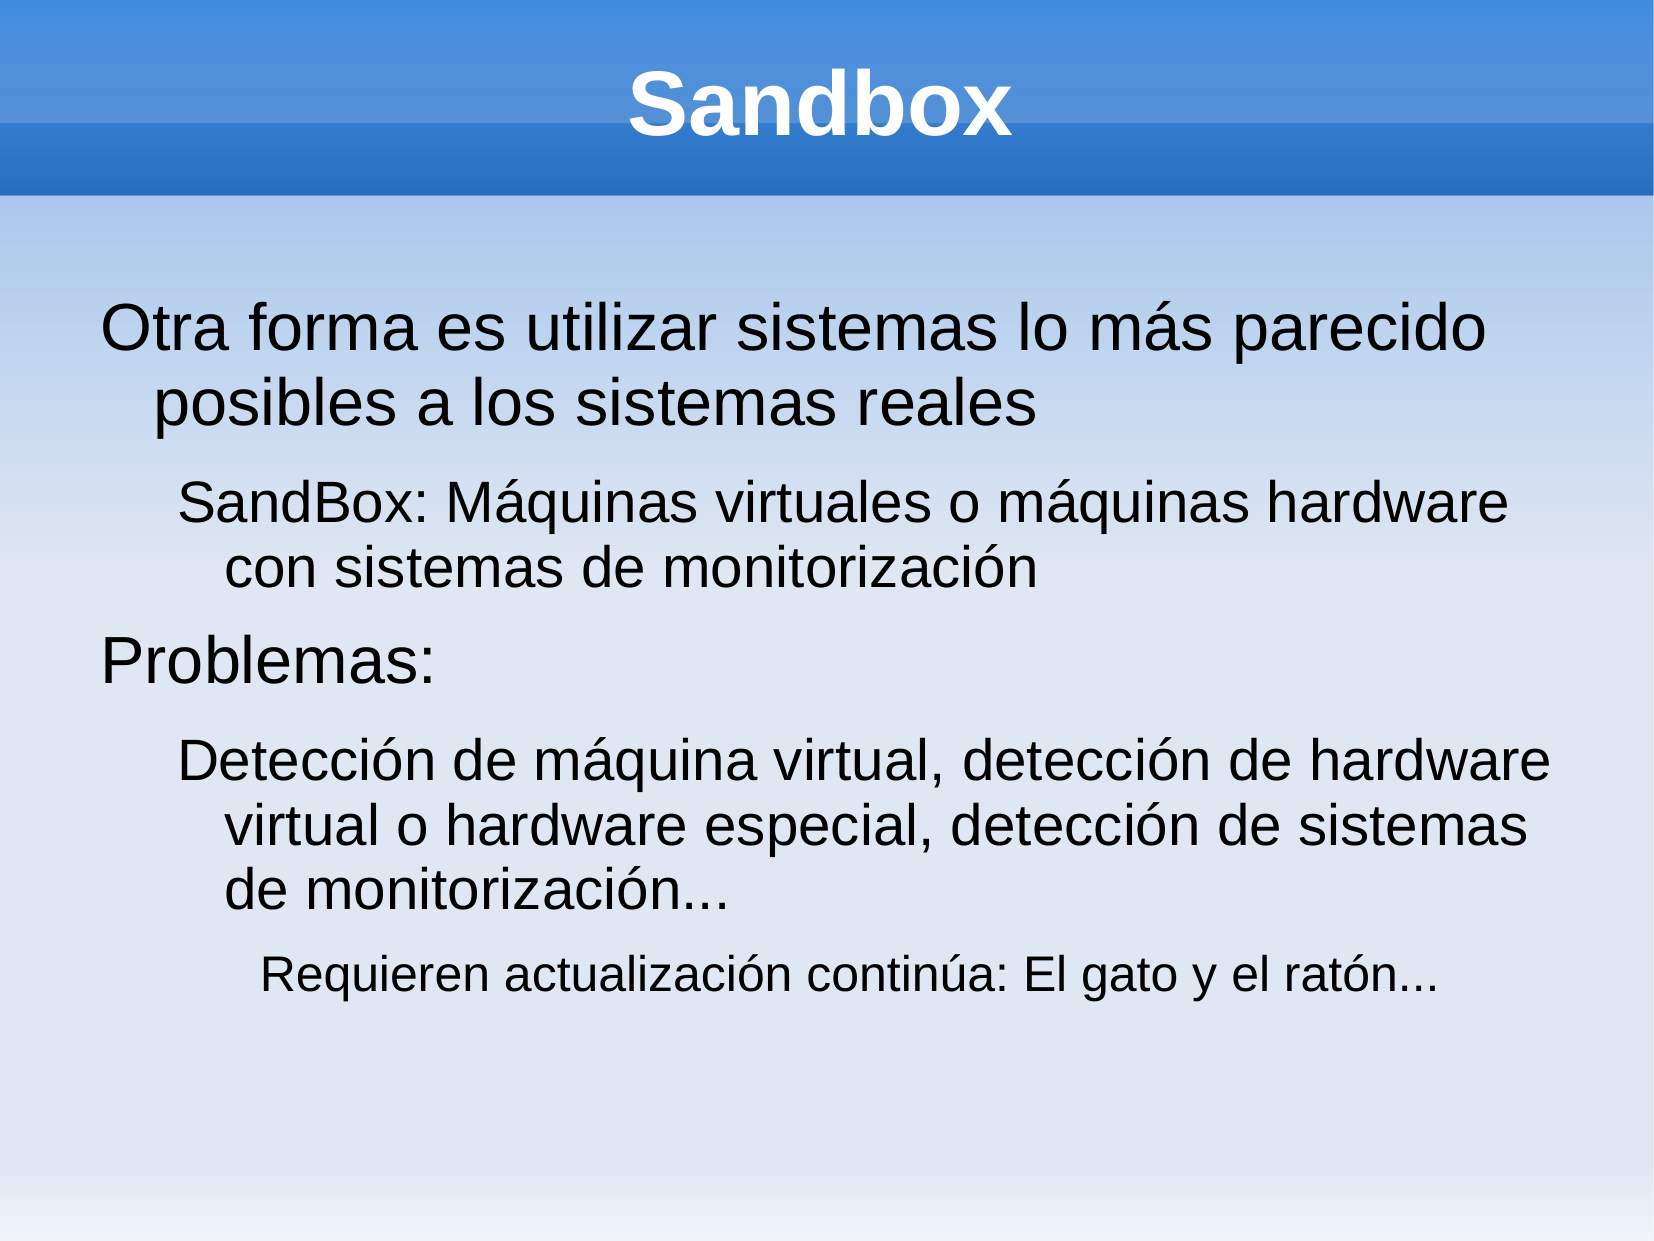

# Sandbox
Otra forma es utilizar sistemas lo más parecido posibles a los sistemas reales
SandBox: Máquinas virtuales o máquinas hardware con sistemas de monitorización
Problemas:
Detección de máquina virtual, detección de hardware virtual o hardware especial, detección de sistemas de monitorización...
Requieren actualización continúa: El gato y el ratón...